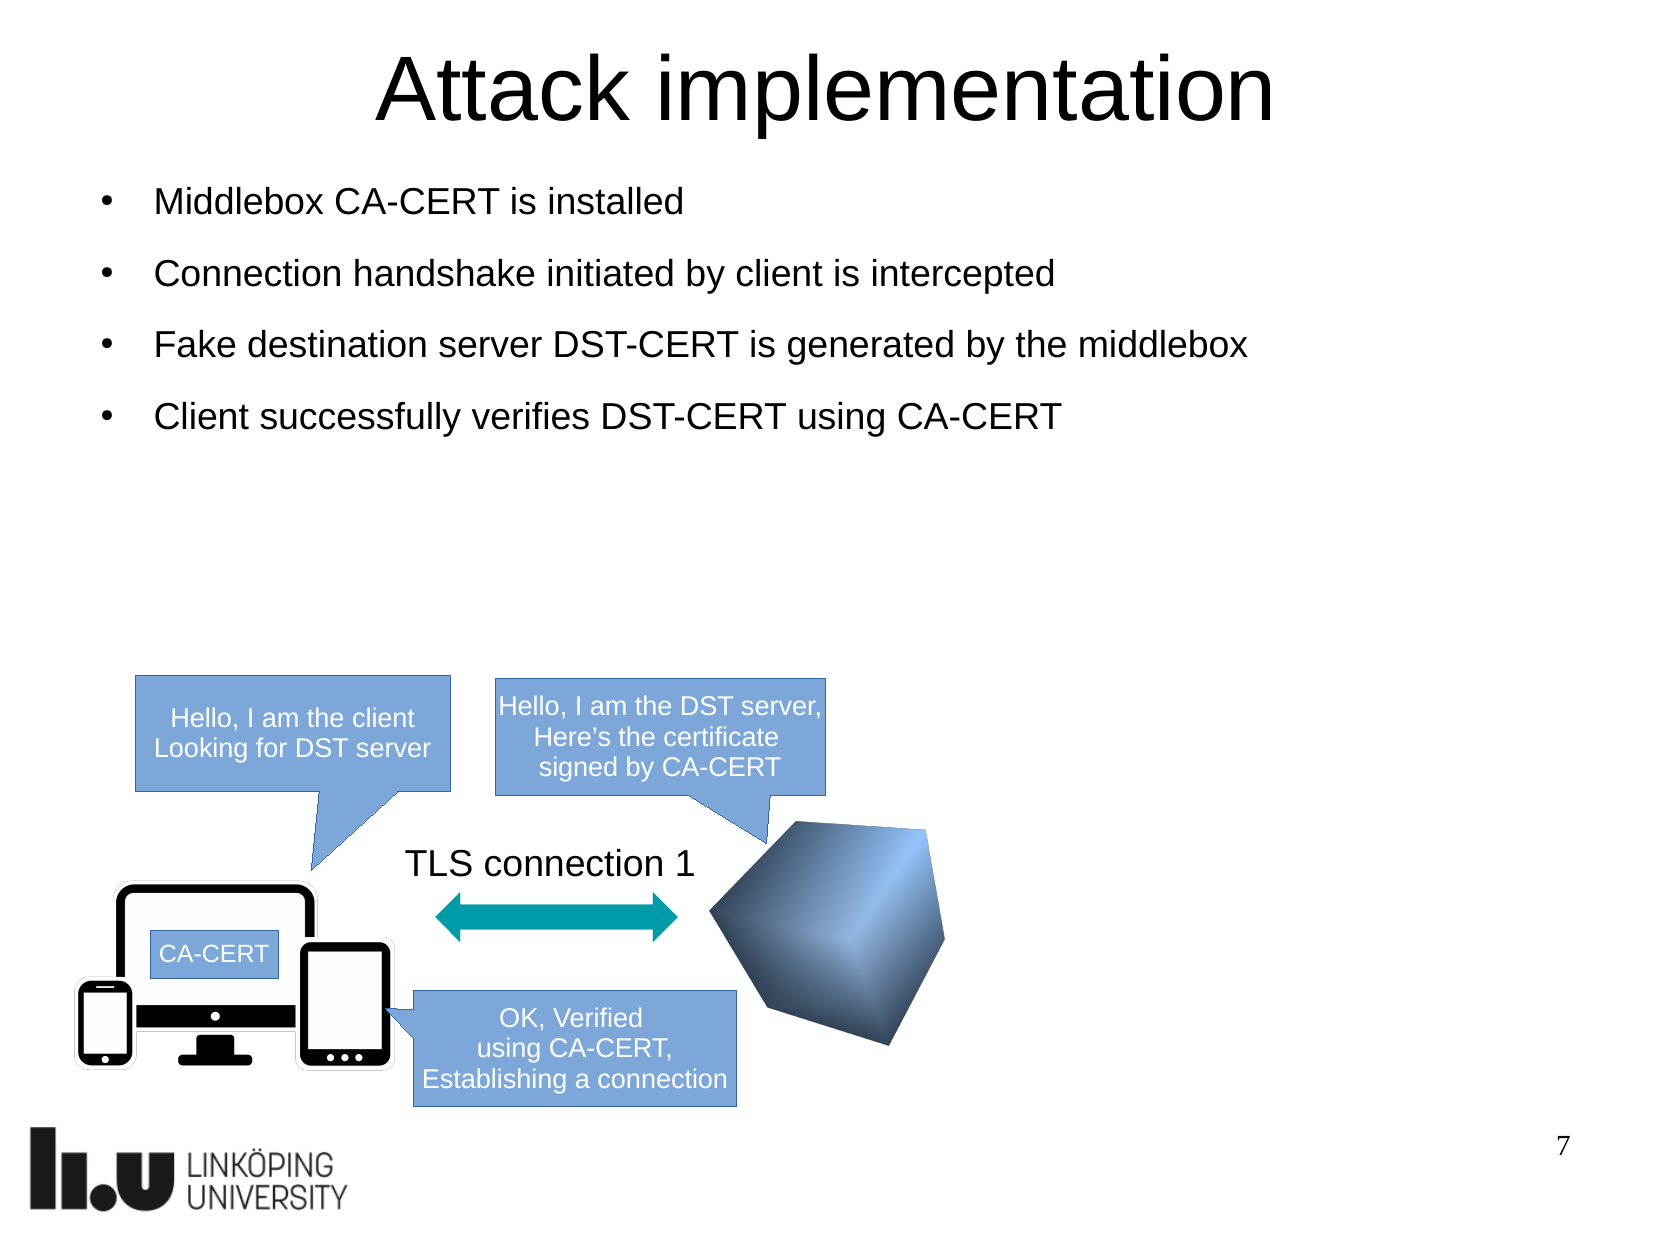

# Attack implementation
Middlebox CA-CERT is installed
Connection handshake initiated by client is intercepted
Fake destination server DST-CERT is generated by the middlebox
Client successfully verifies DST-CERT using CA-CERT
Hello, I am the client
Looking for DST server
Hello, I am the DST server,
Here’s the certificate
signed by CA-CERT
TLS connection 1
CA-CERT
OK, Verified
using CA-CERT,
Establishing a connection
7